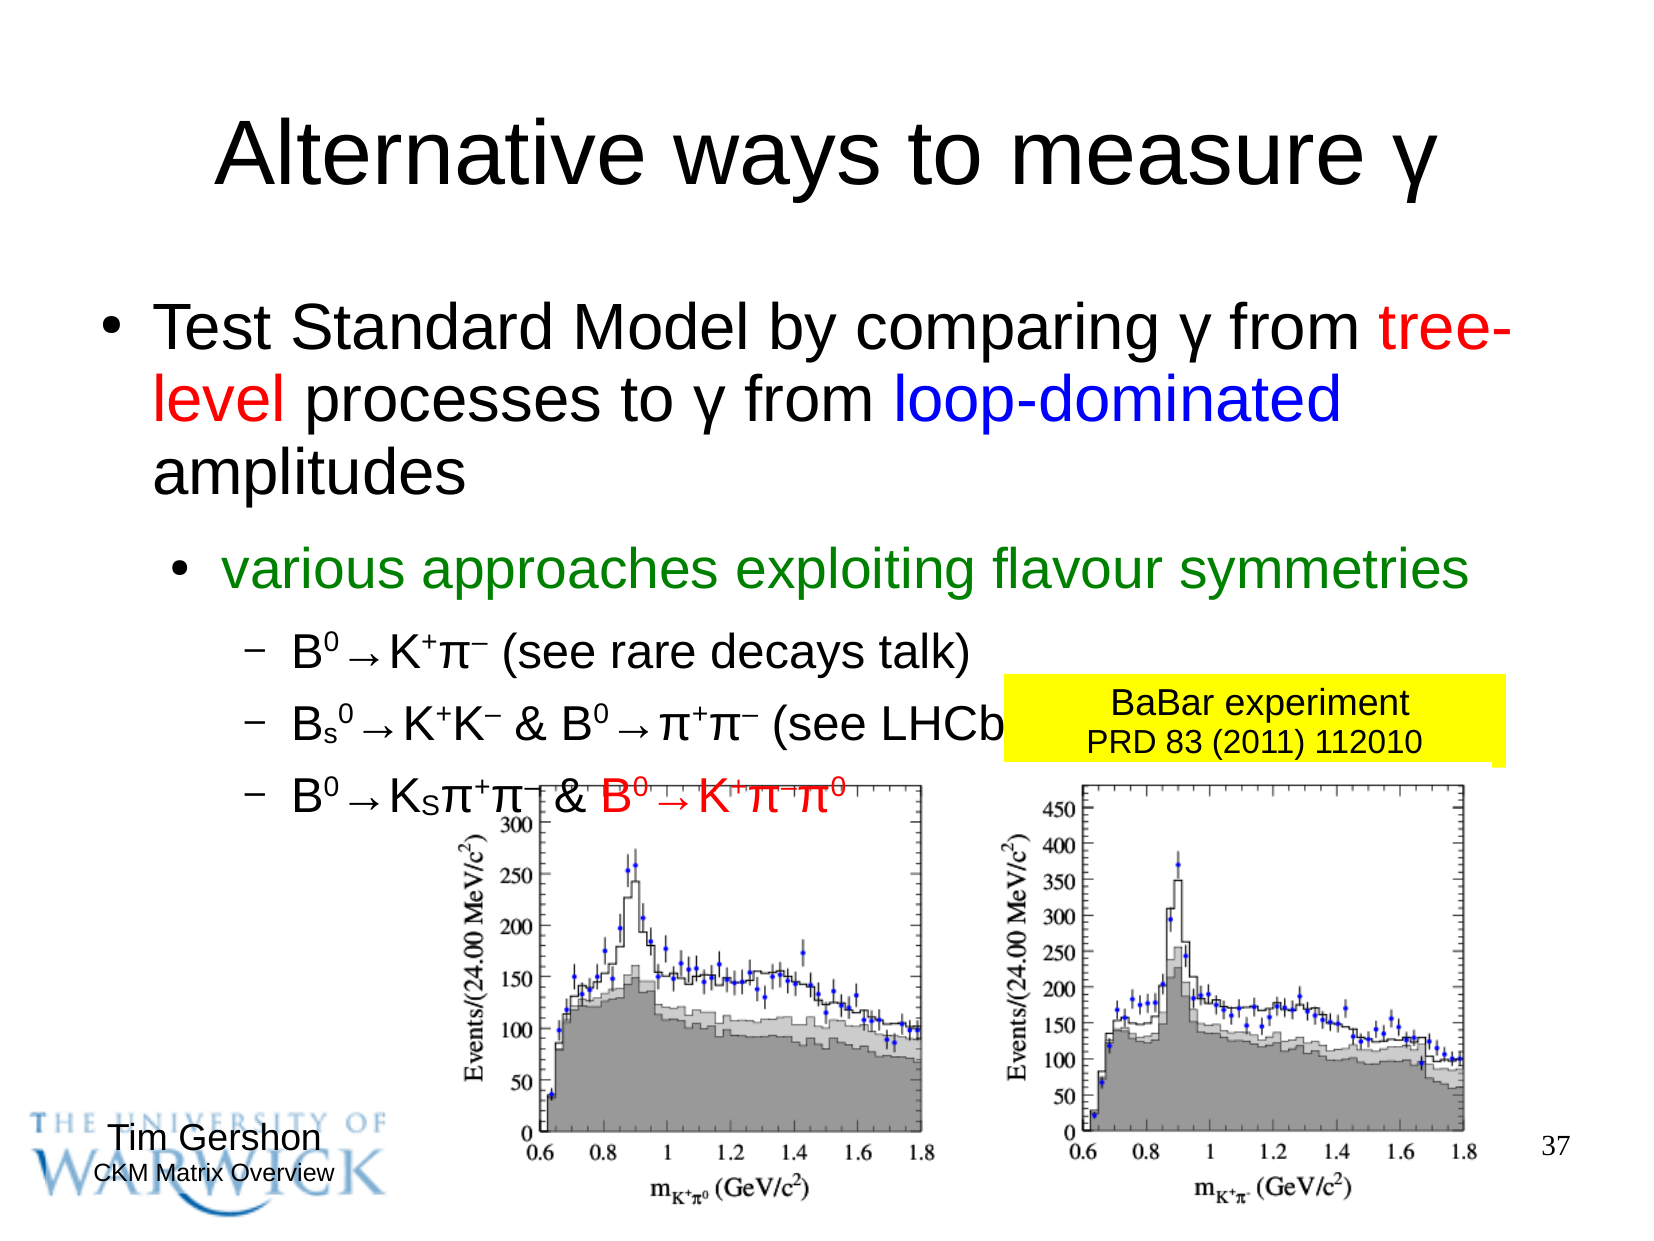

# Alternative ways to measure γ
Test Standard Model by comparing γ from tree-level processes to γ from loop-dominated amplitudes
various approaches exploiting flavour symmetries
B0→K+π– (see rare decays talk)
Bs0→K+K– & B0→π+π– (see LHCb talk)
B0→KSπ+π– & B0→K+π–π0
 BaBar experiment
PRD 83 (2011) 112010
Tim Gershon
CKM Matrix Overview
37